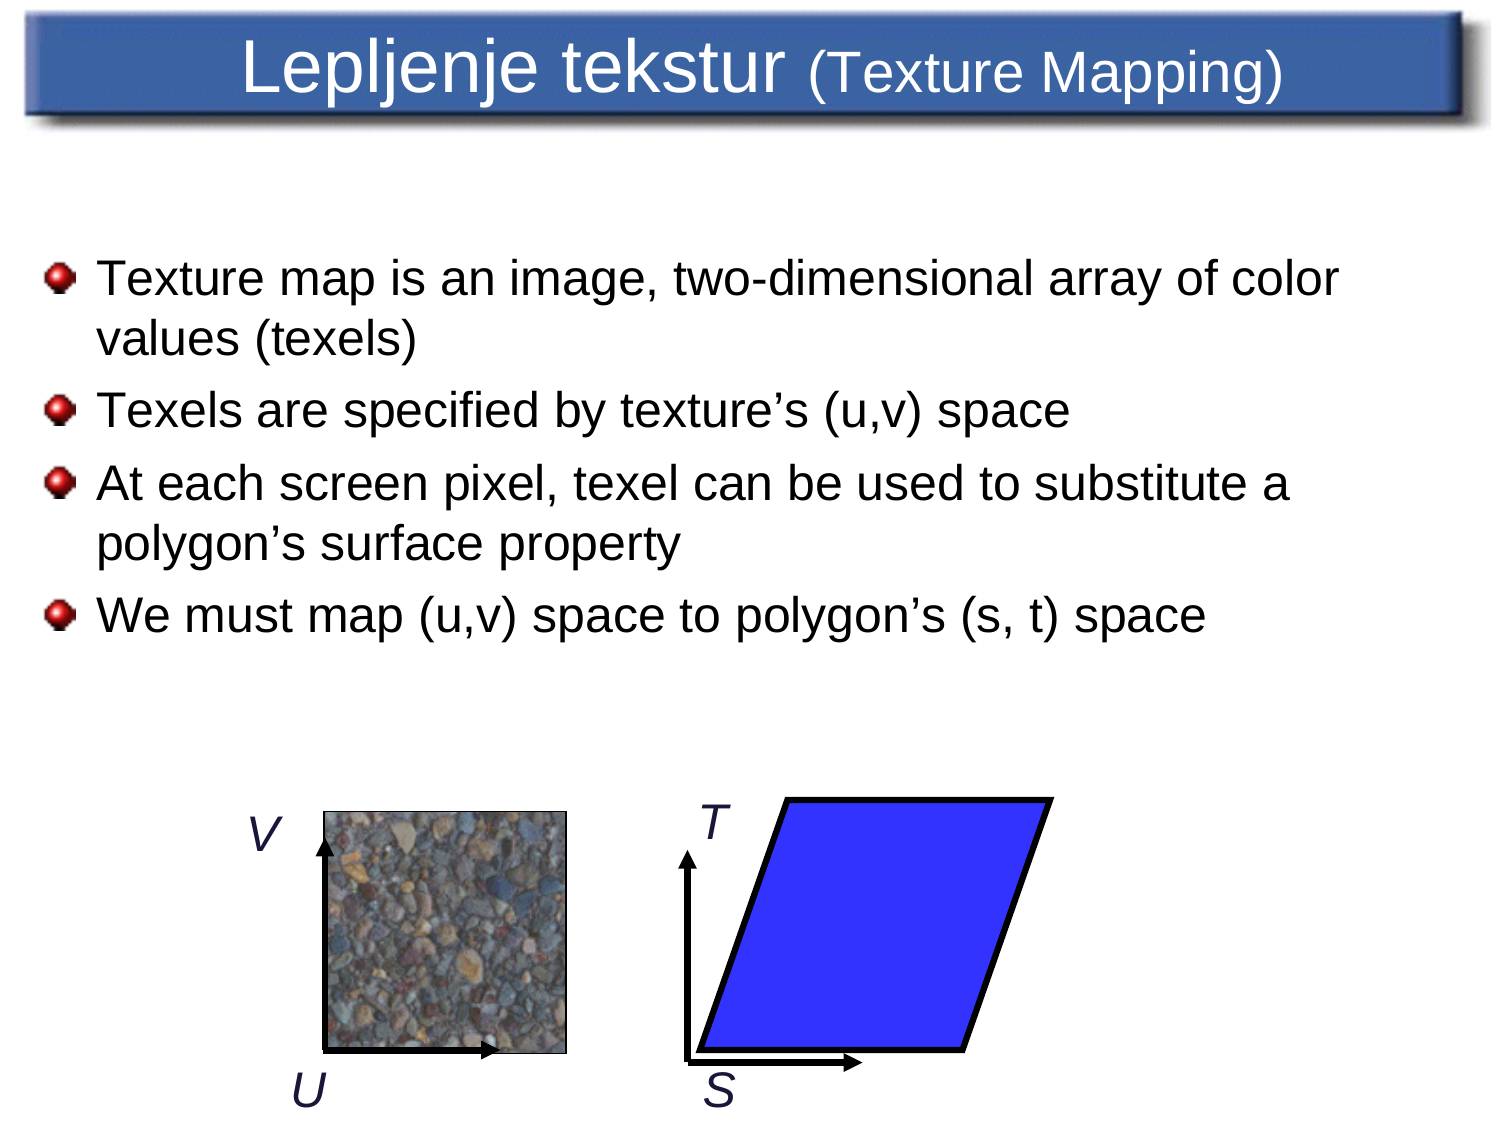

# Lepljenje tekstur (Texture Mapping)
Texture map is an image, two-dimensional array of color values (texels)
Texels are specified by texture’s (u,v) space
At each screen pixel, texel can be used to substitute a polygon’s surface property
We must map (u,v) space to polygon’s (s, t) space
T
V
U
S